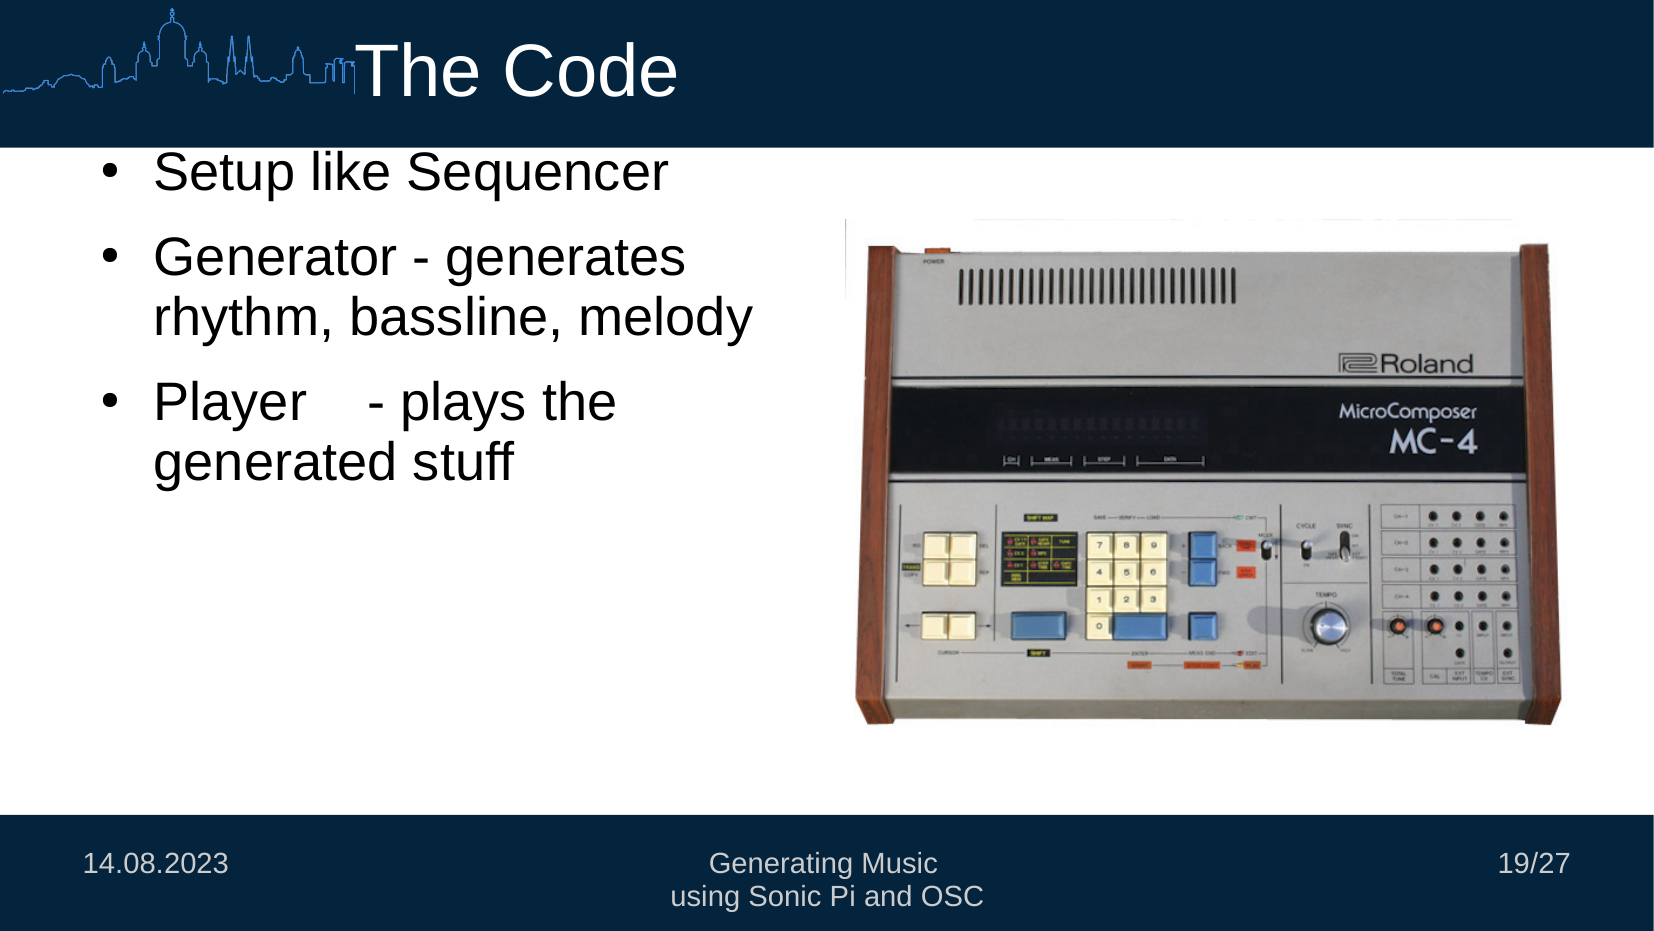

# The Code
Setup like Sequencer
Generator - generates rhythm, bassline, melody
Player - plays the generated stuff
08. März 2019
19